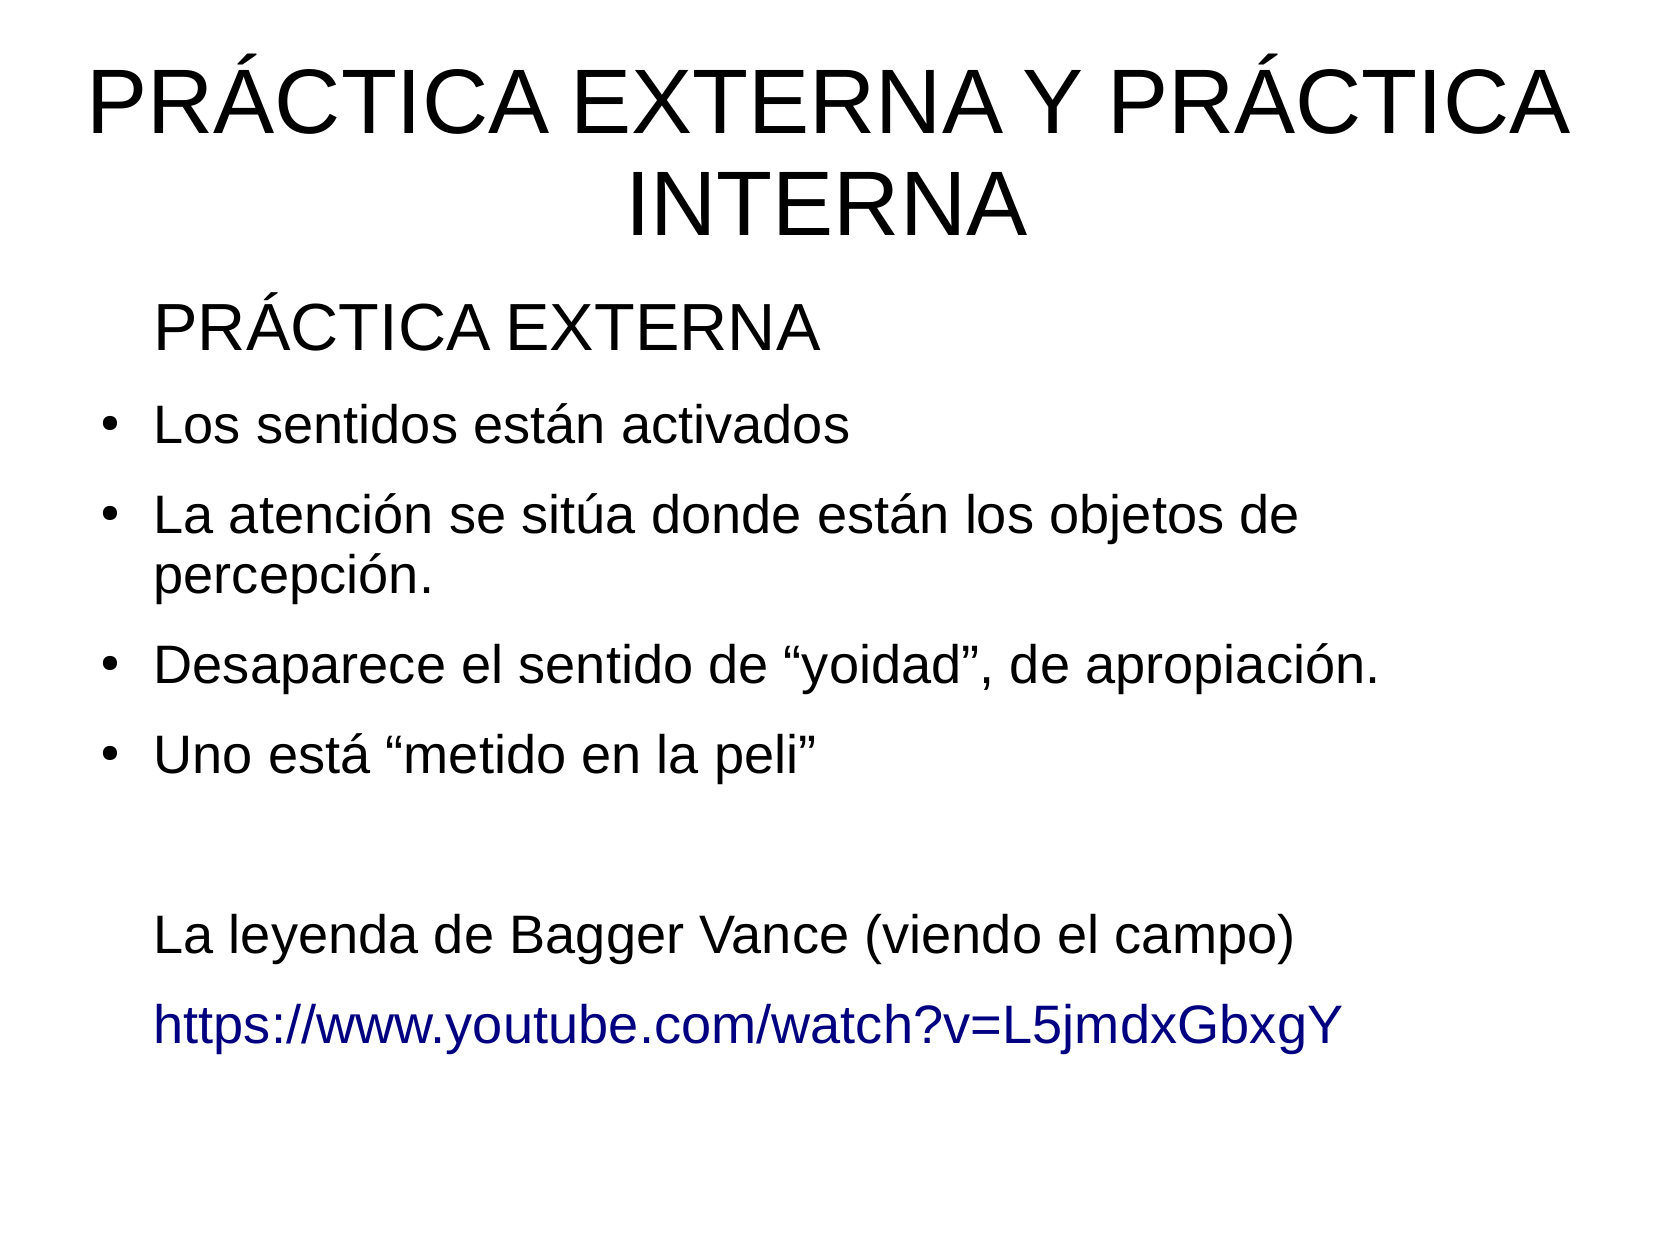

# PRÁCTICA EXTERNA Y PRÁCTICA INTERNA
PRÁCTICA EXTERNA
Los sentidos están activados
La atención se sitúa donde están los objetos de percepción.
Desaparece el sentido de “yoidad”, de apropiación.
Uno está “metido en la peli”
La leyenda de Bagger Vance (viendo el campo)
https://www.youtube.com/watch?v=L5jmdxGbxgY